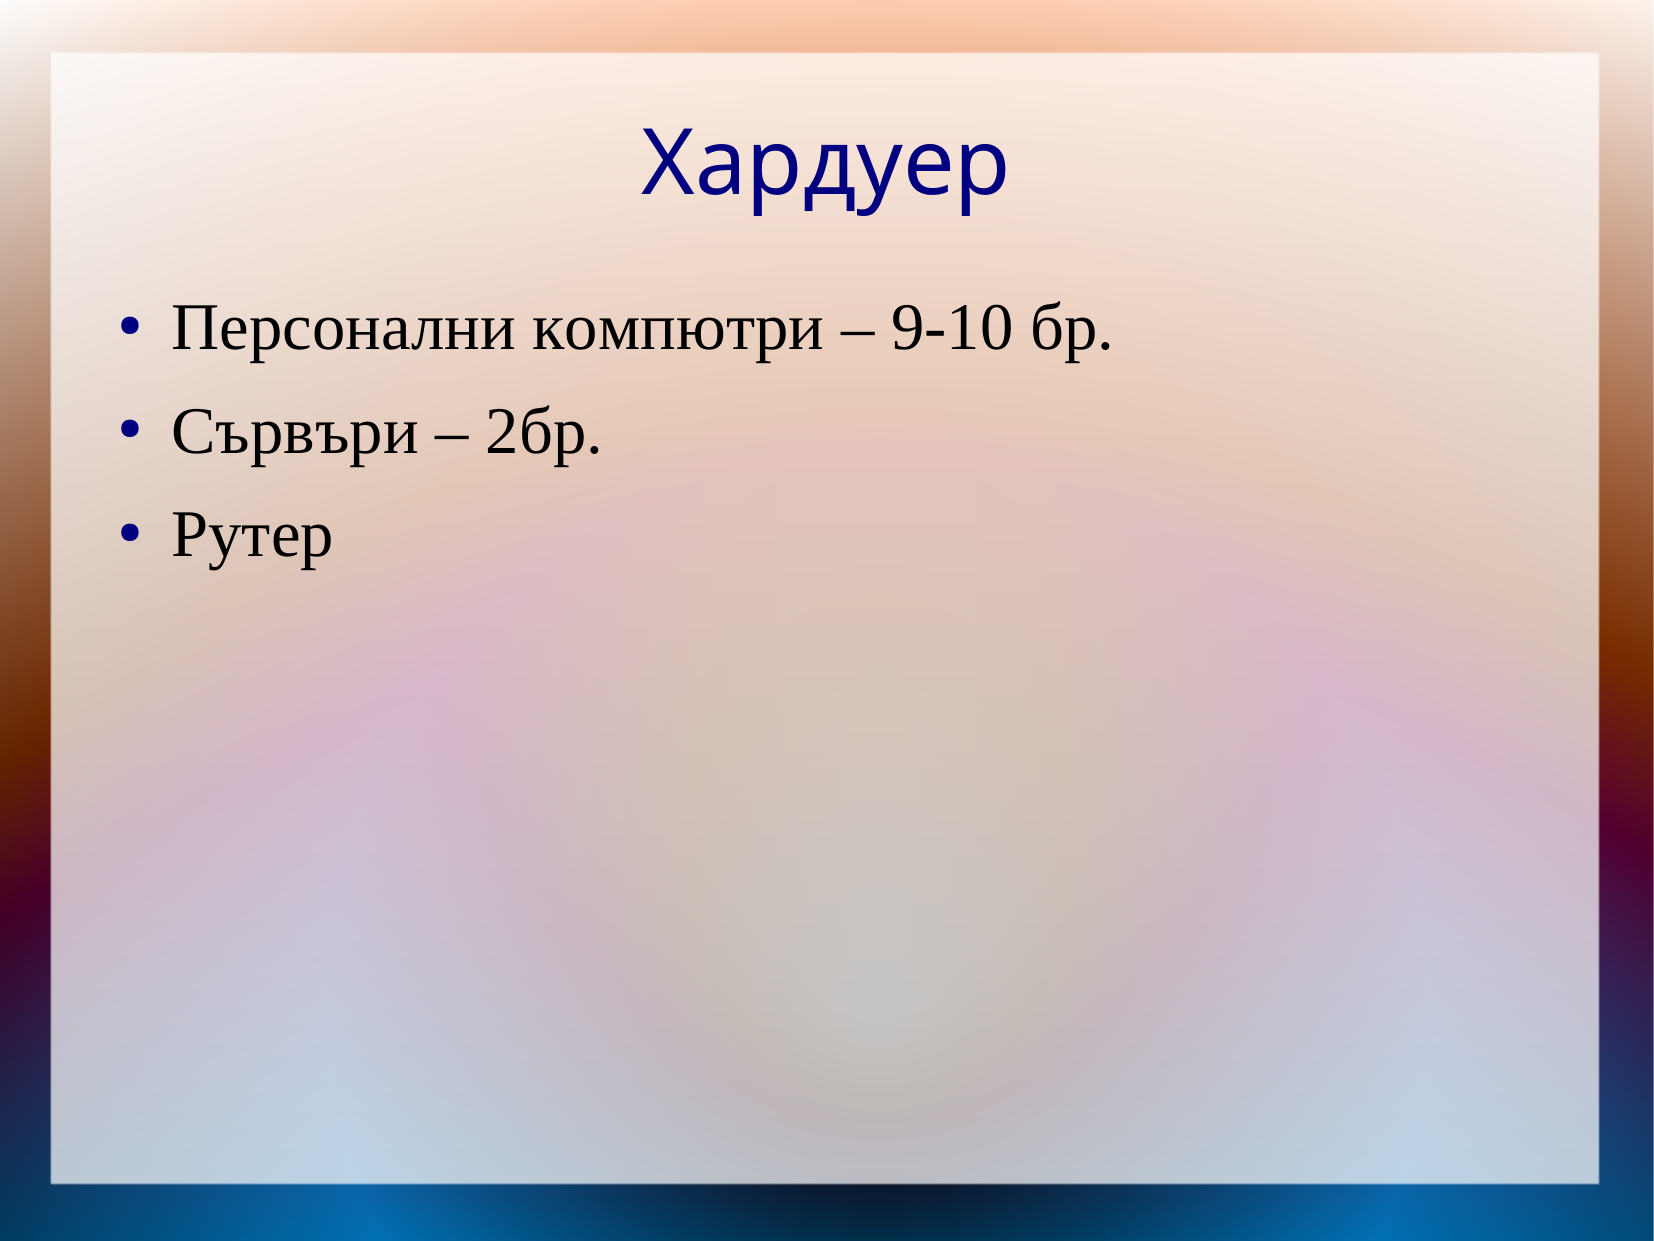

# Хардуер
Персонални компютри – 9-10 бр.
Сървъри – 2бр.
Рутер